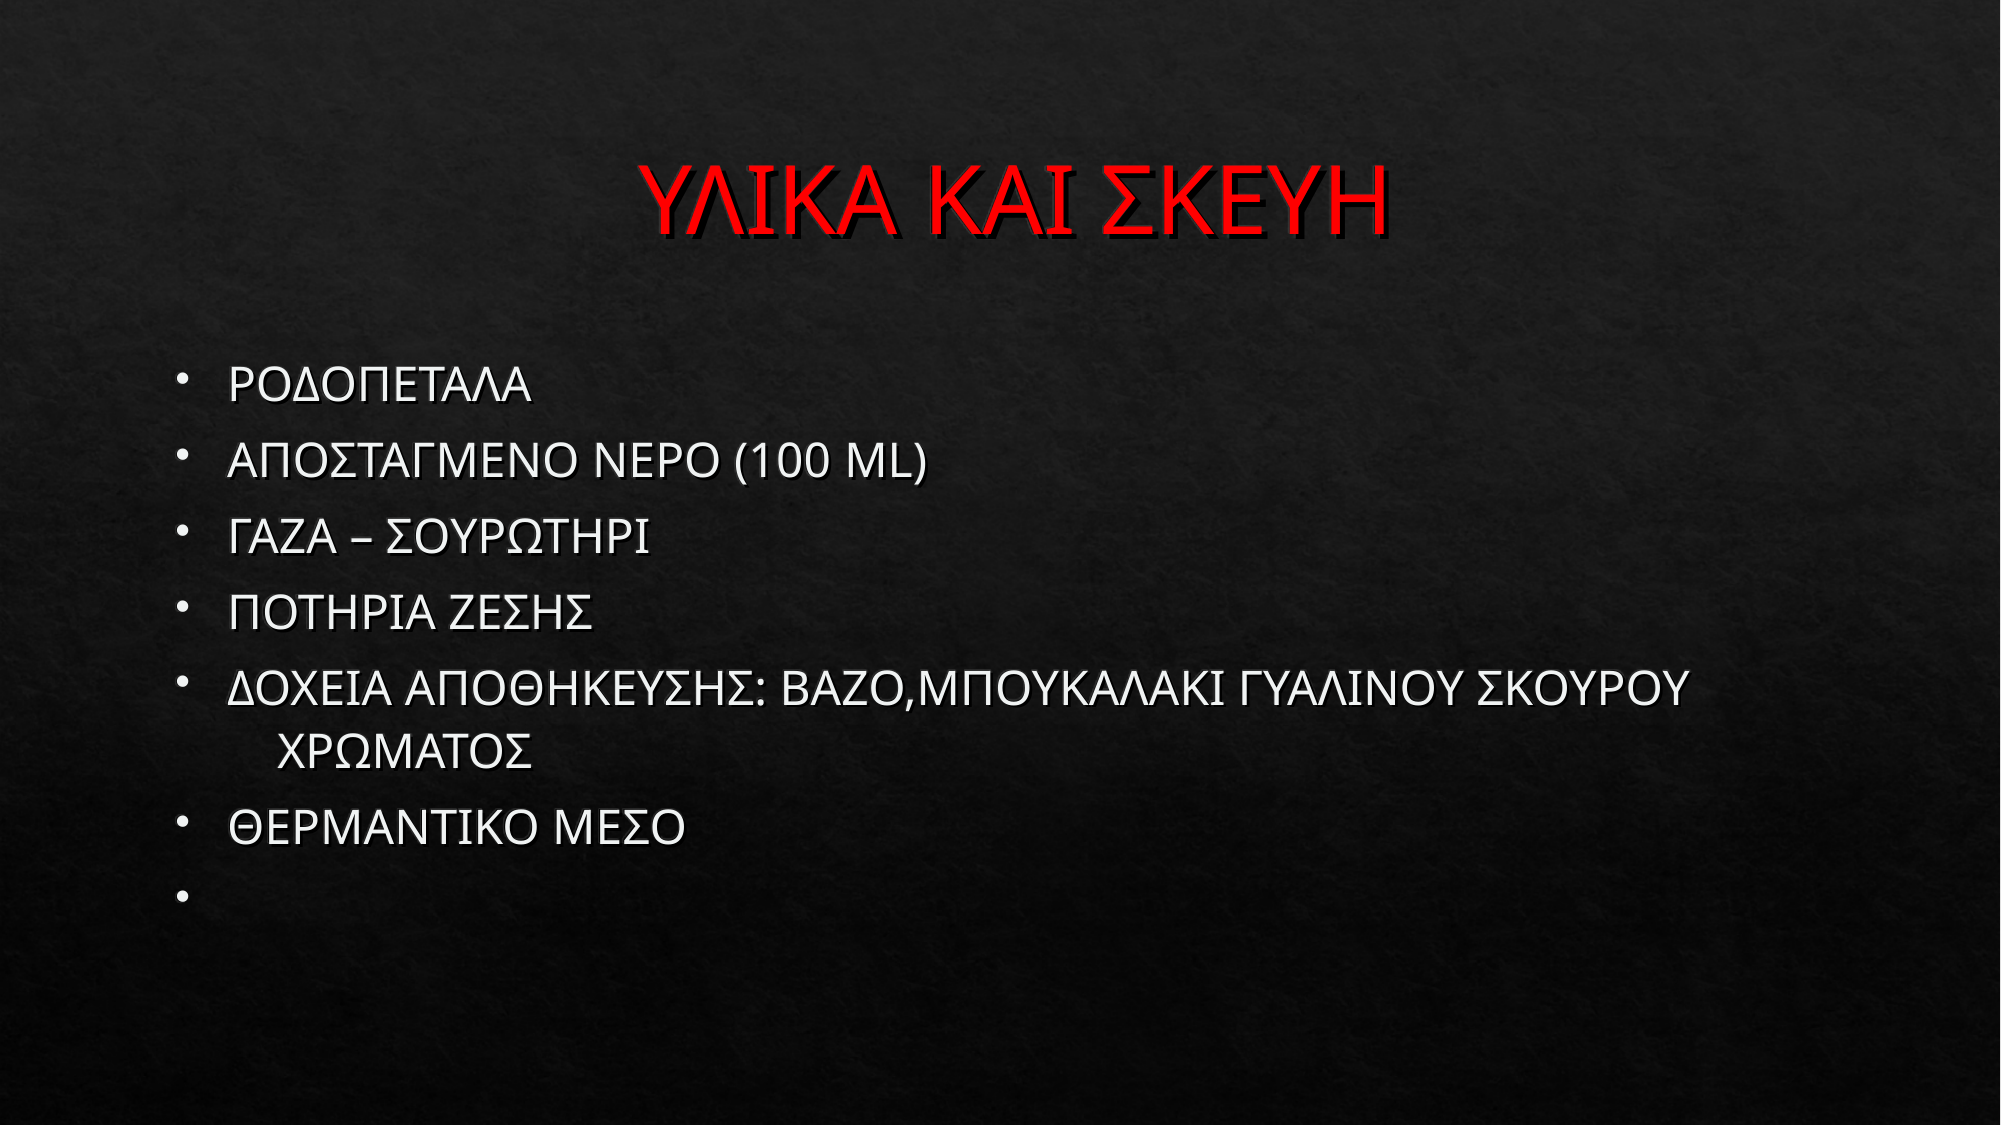

# ΥΛΙΚΑ ΚΑΙ ΣΚΕΥΗ
ΡΟΔΟΠΕΤΑΛΑ
ΑΠΟΣΤΑΓΜΕΝΟ ΝΕΡΟ (100 ML)
ΓΑΖΑ – ΣΟΥΡΩΤΗΡΙ
ΠΟΤΗΡΙΑ ΖΕΣΗΣ
ΔΟΧΕΙΑ ΑΠΟΘΗΚΕΥΣΗΣ: ΒΑΖΟ,ΜΠΟΥΚΑΛΑΚΙ ΓΥΑΛΙΝΟΥ ΣΚΟΥΡΟΥ ΧΡΩΜΑΤΟΣ
ΘΕΡΜΑΝΤΙΚΟ ΜΕΣΟ